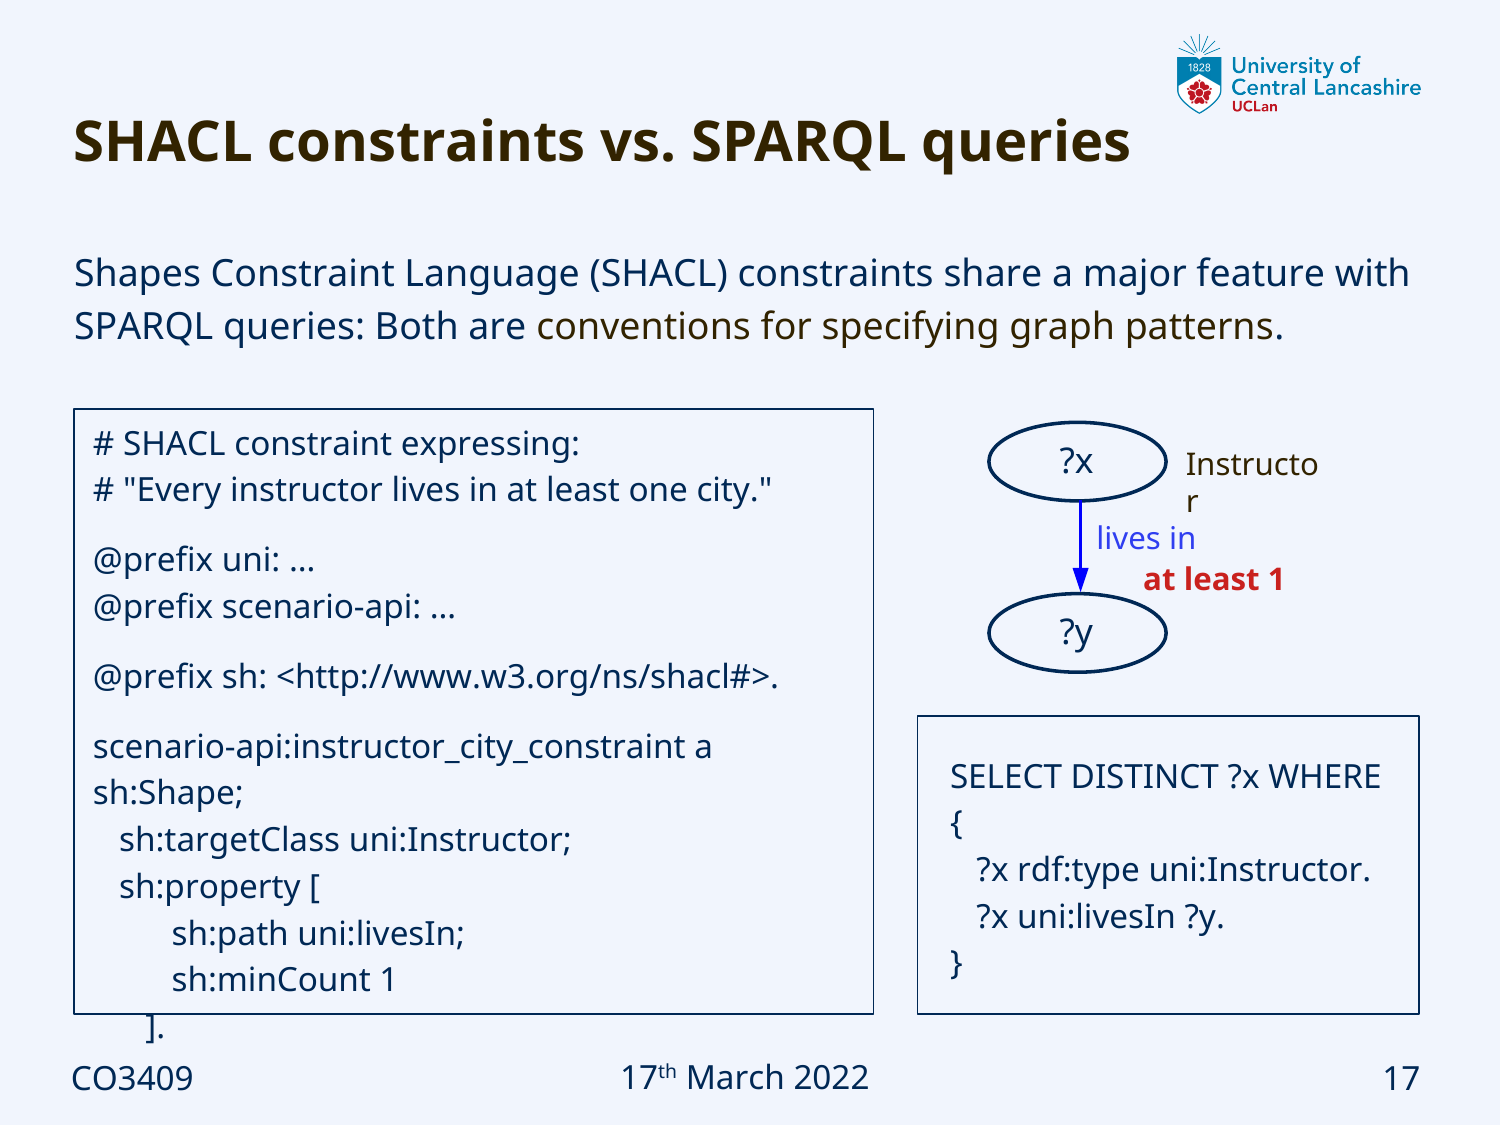

# SHACL constraints vs. SPARQL queries
Shapes Constraint Language (SHACL) constraints share a major feature with SPARQL queries: Both are conventions for specifying graph patterns.
# SHACL constraint expressing:
# "Every instructor lives in at least one city."
@prefix uni: …
@prefix scenario-api: …
@prefix sh: <http://www.w3.org/ns/shacl#>.
scenario-api:instructor_city_constraint a sh:Shape;
 sh:targetClass uni:Instructor;
 sh:property [
 sh:path uni:livesIn;
 sh:minCount 1
 ].
?x
Instructor
lives in
at least 1
?y
SELECT DISTINCT ?x WHERE
{
 ?x rdf:type uni:Instructor.
 ?x uni:livesIn ?y.
}